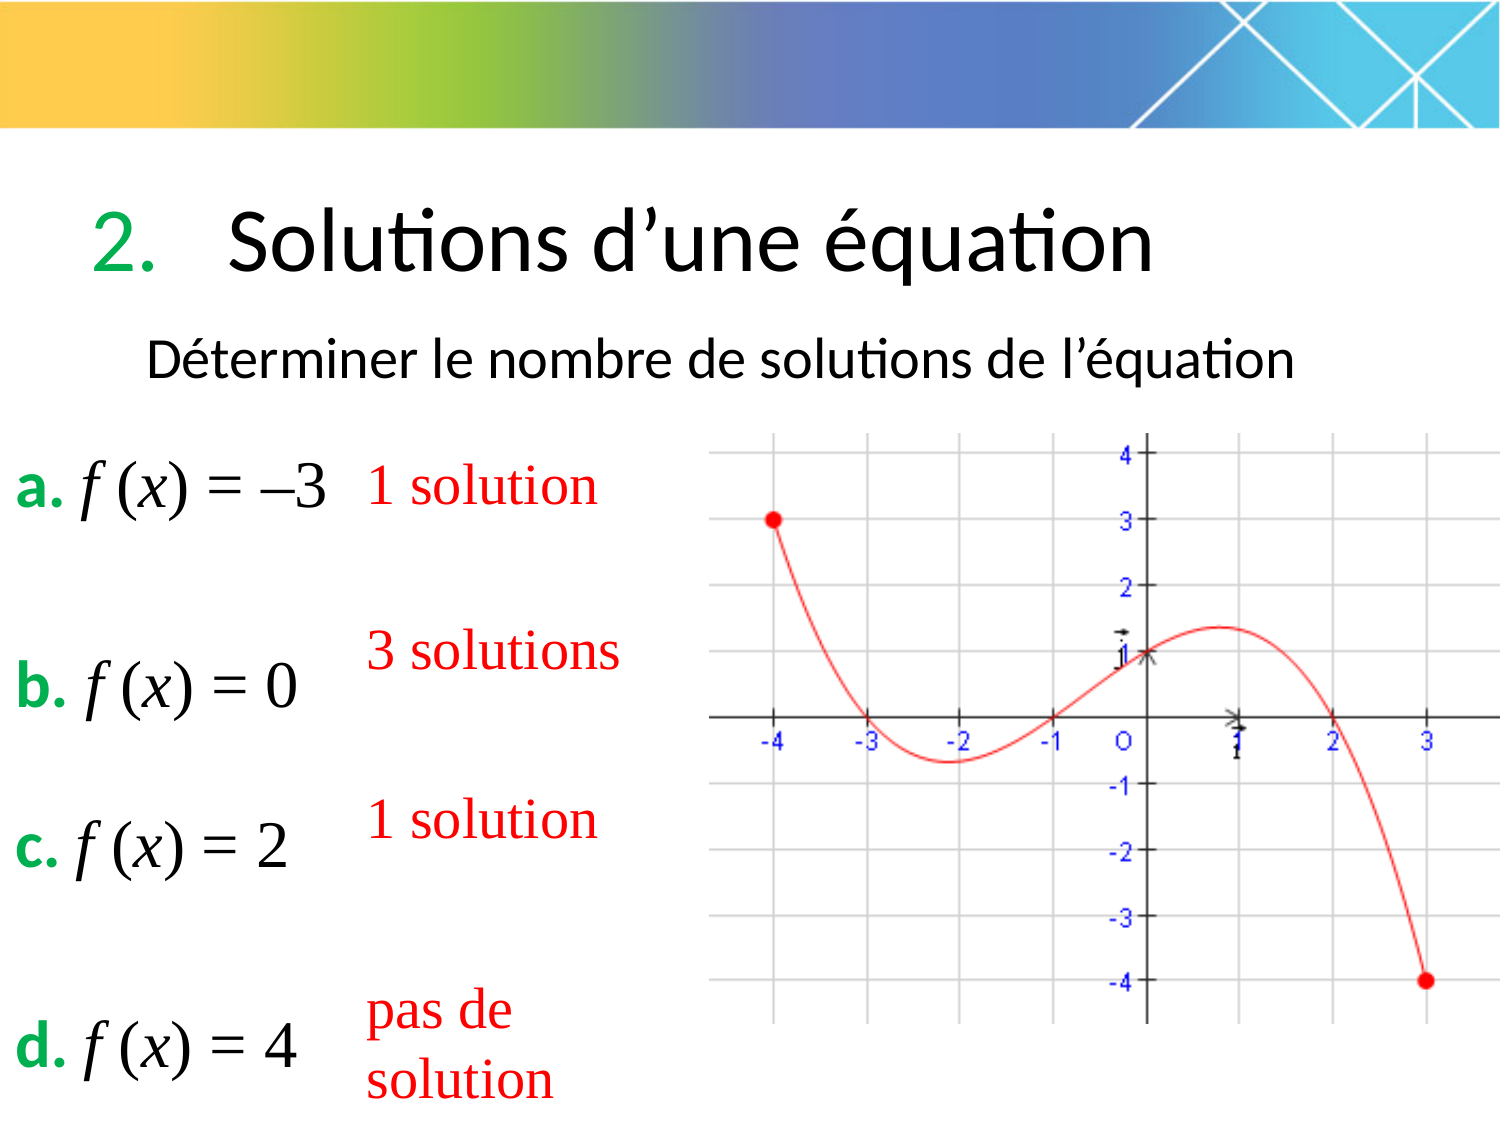

# Solutions d’une équation
Déterminer le nombre de solutions de l’équation
a. f (x) = –3
b. f (x) = 0
c. f (x) = 2
d. f (x) = 4
1 solution
3 solutions
1 solution
pas de solution